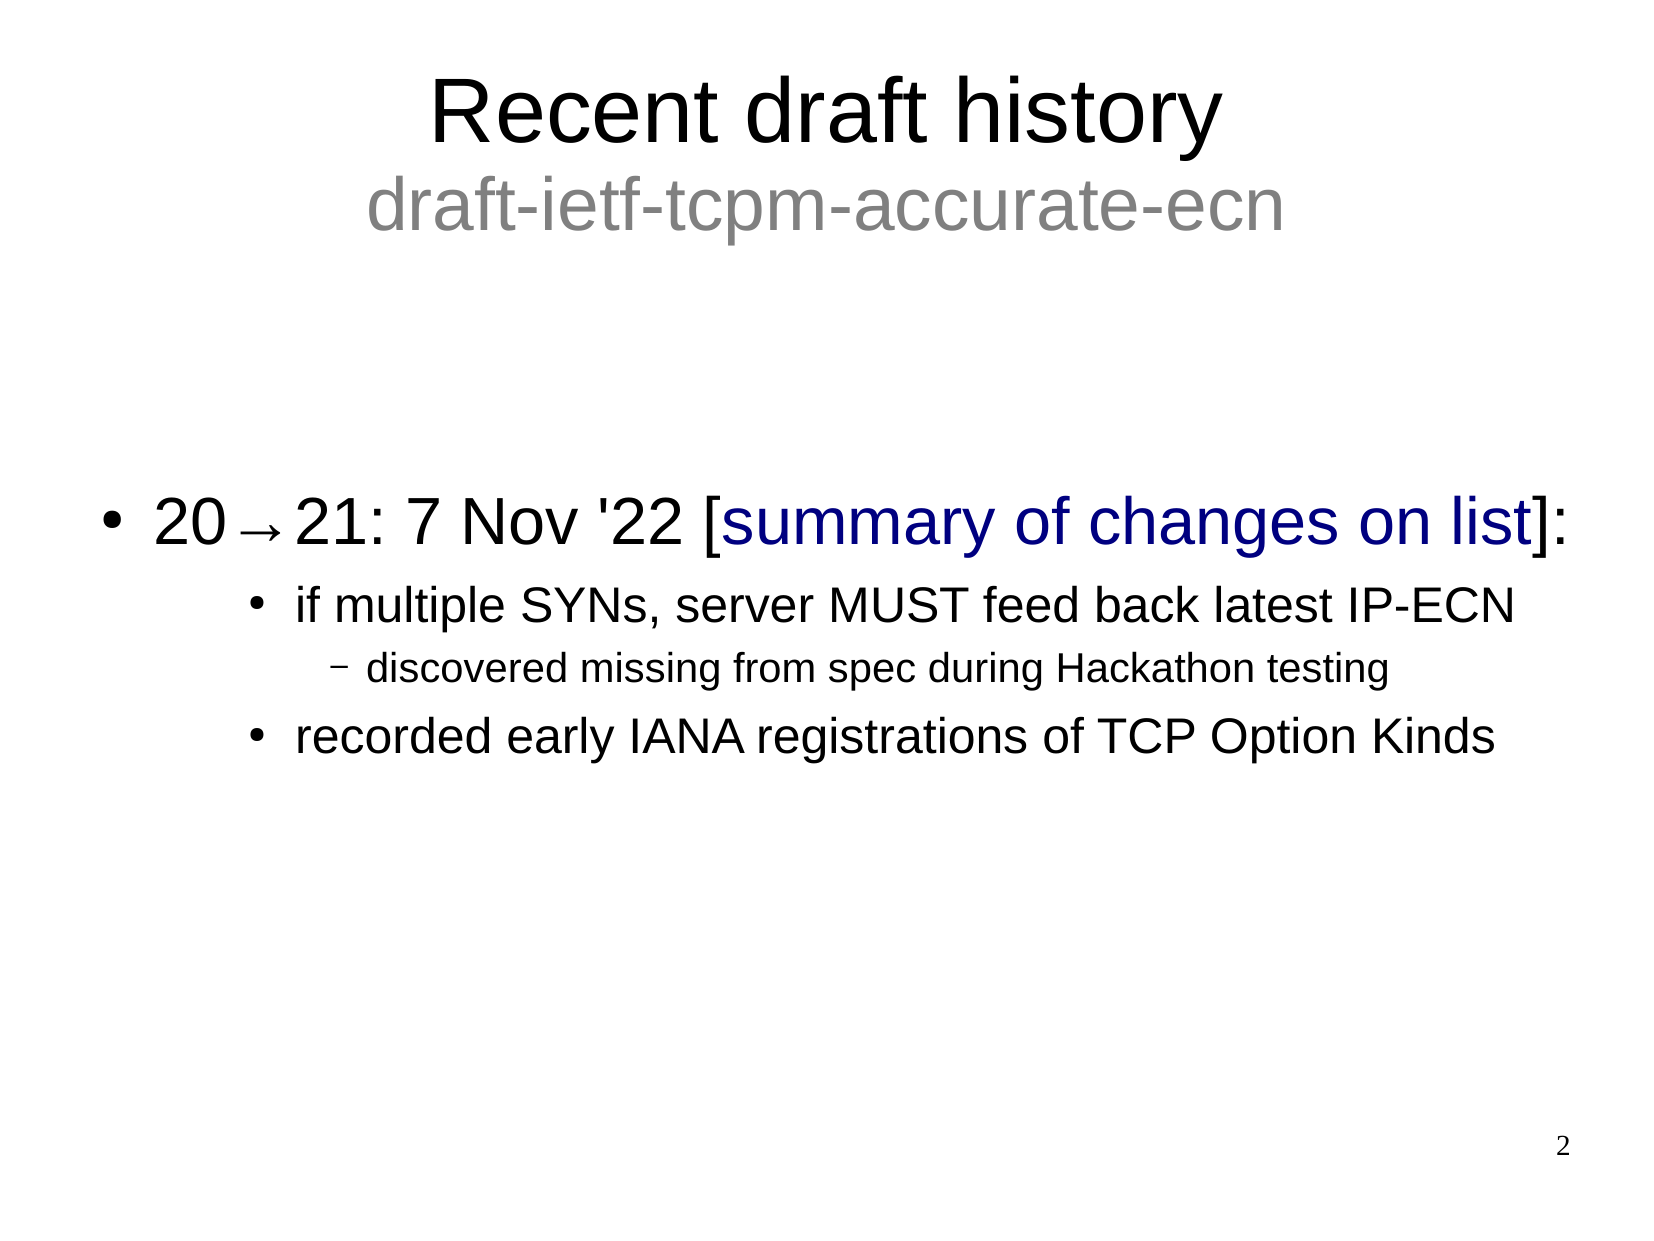

# Recent draft history draft-ietf-tcpm-accurate-ecn
20→21: 7 Nov '22 [summary of changes on list]:
if multiple SYNs, server MUST feed back latest IP-ECN
discovered missing from spec during Hackathon testing
recorded early IANA registrations of TCP Option Kinds
2